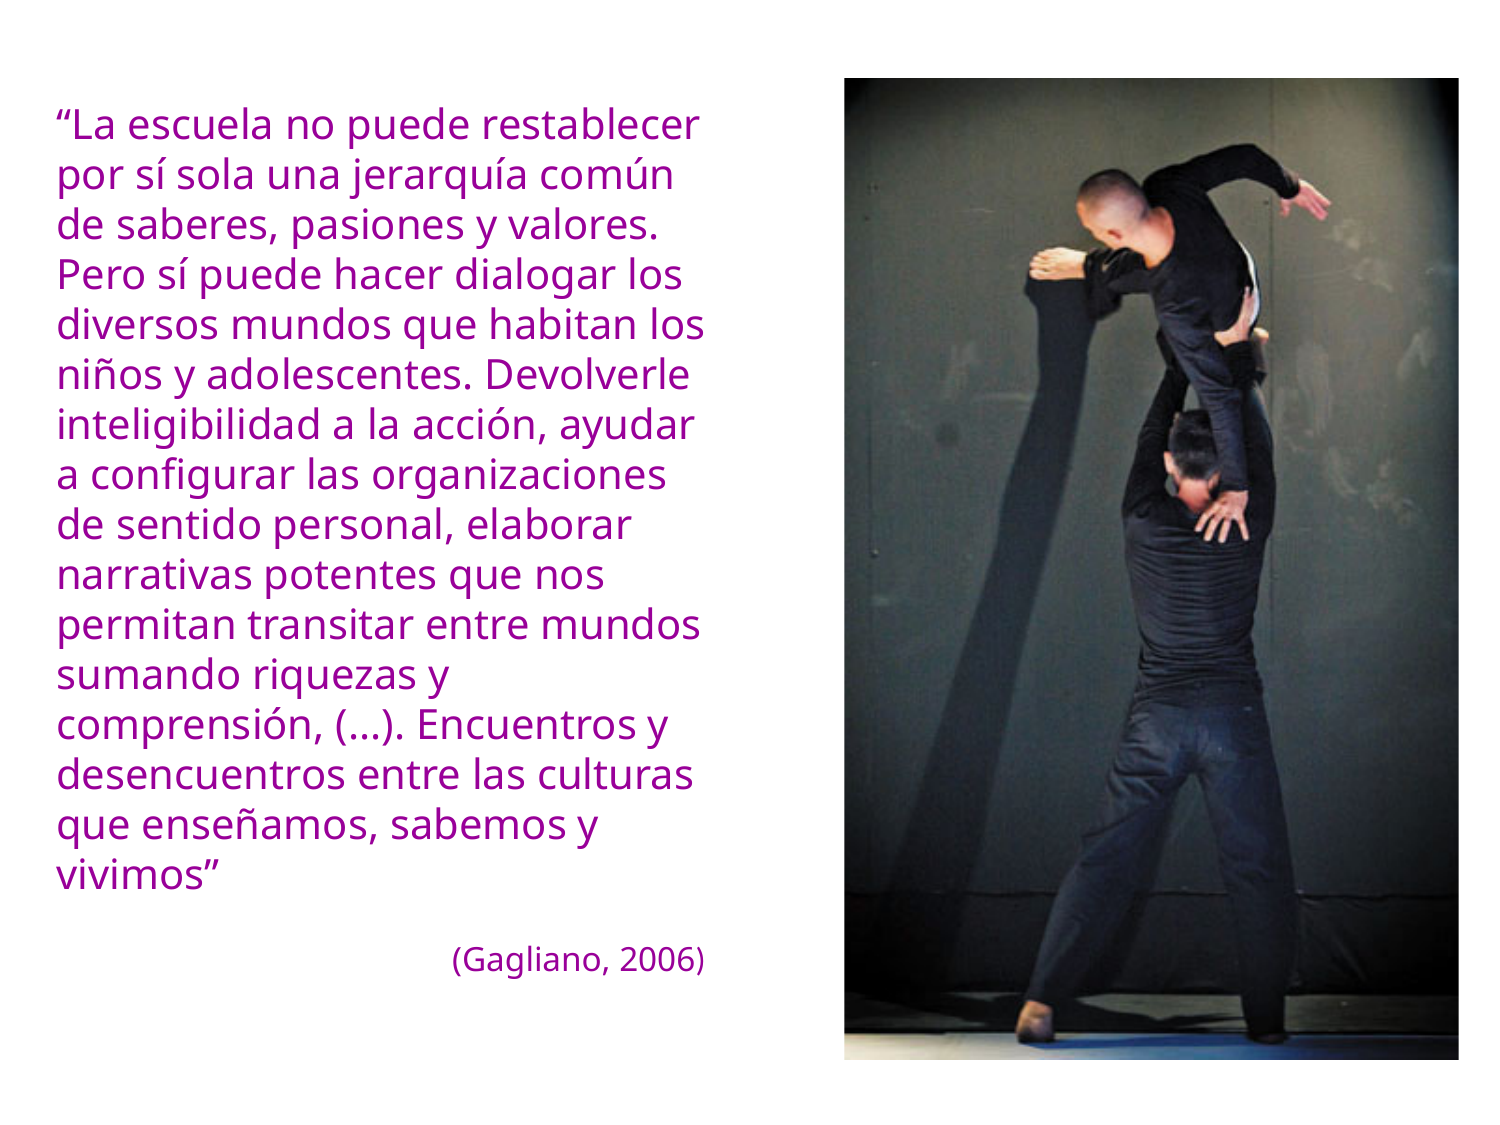

“La escuela no puede restablecer por sí sola una jerarquía común de saberes, pasiones y valores. Pero sí puede hacer dialogar los diversos mundos que habitan los niños y adolescentes. Devolverle inteligibilidad a la acción, ayudar a configurar las organizaciones de sentido personal, elaborar narrativas potentes que nos permitan transitar entre mundos sumando riquezas y comprensión, (...). Encuentros y desencuentros entre las culturas que enseñamos, sabemos y vivimos”
(Gagliano, 2006)